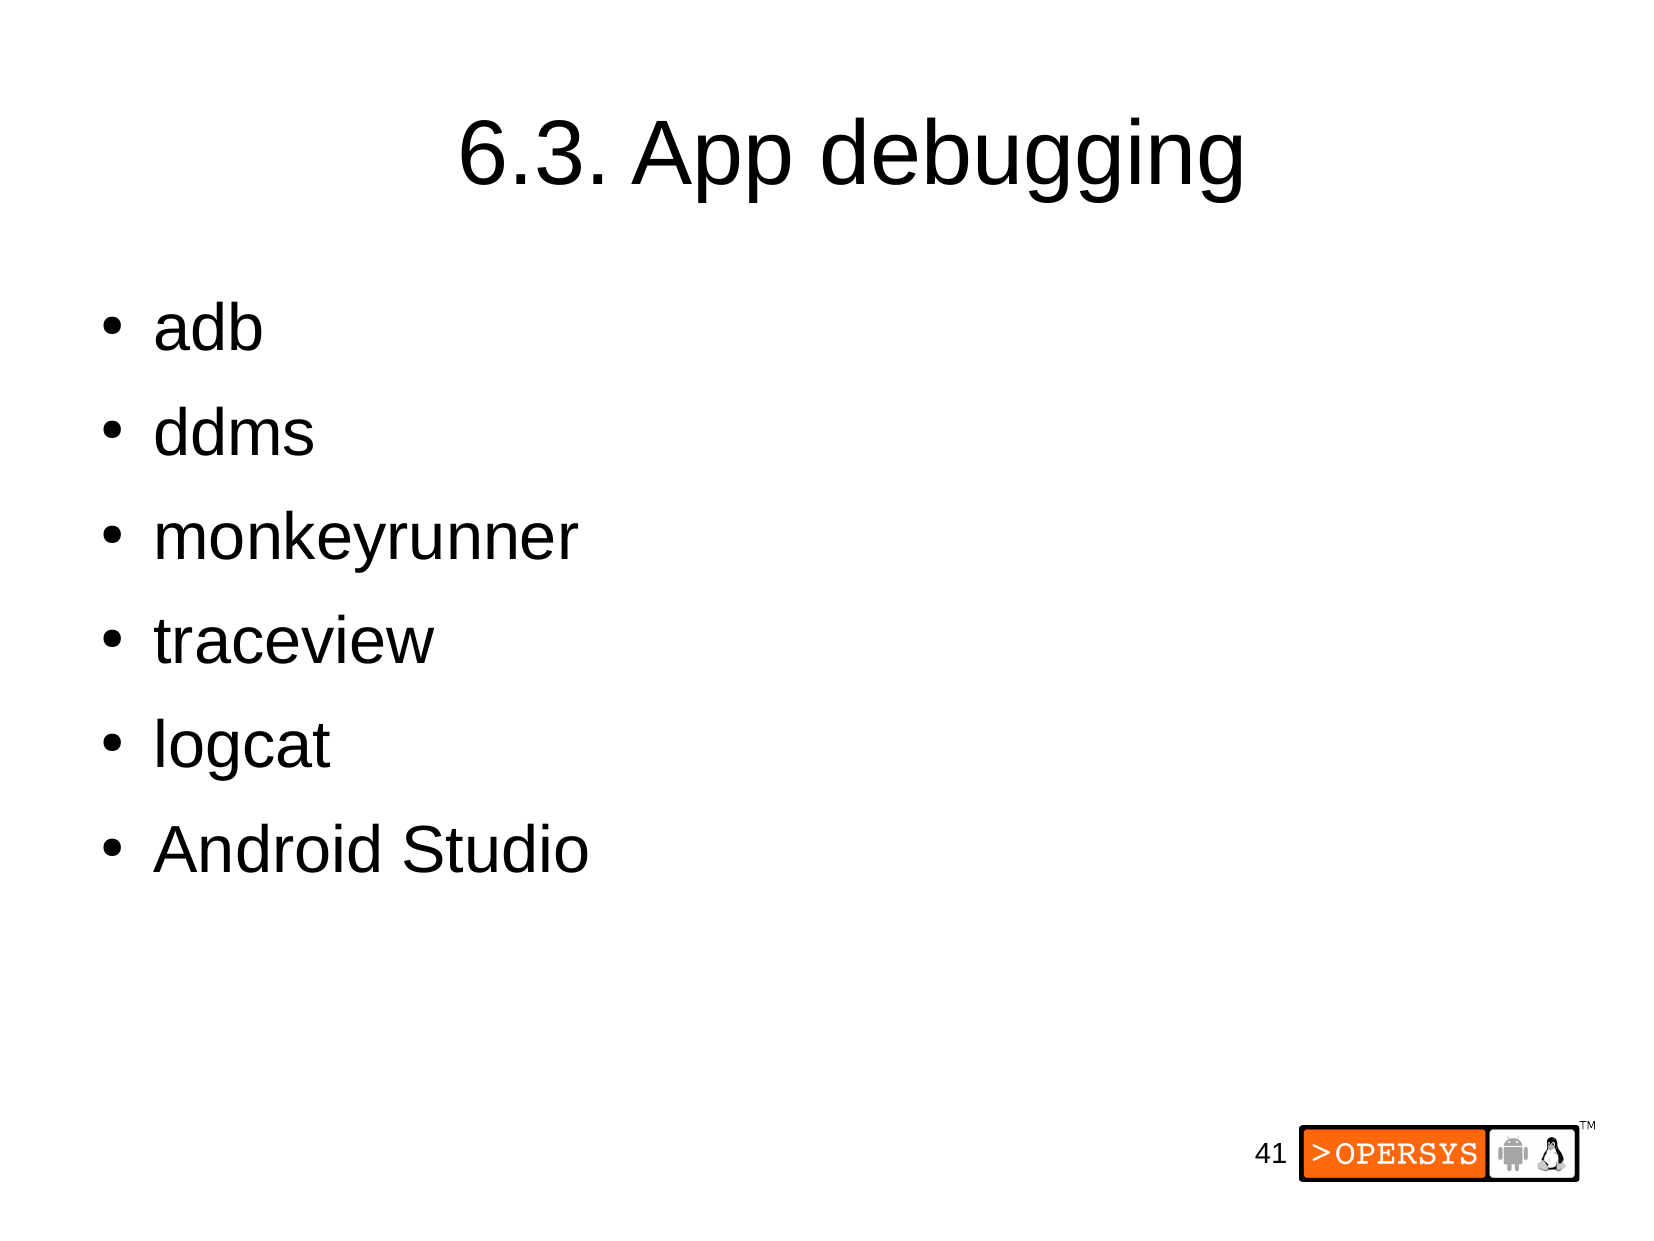

# 6.3. App debugging
adb
ddms
monkeyrunner
traceview
logcat
Android Studio